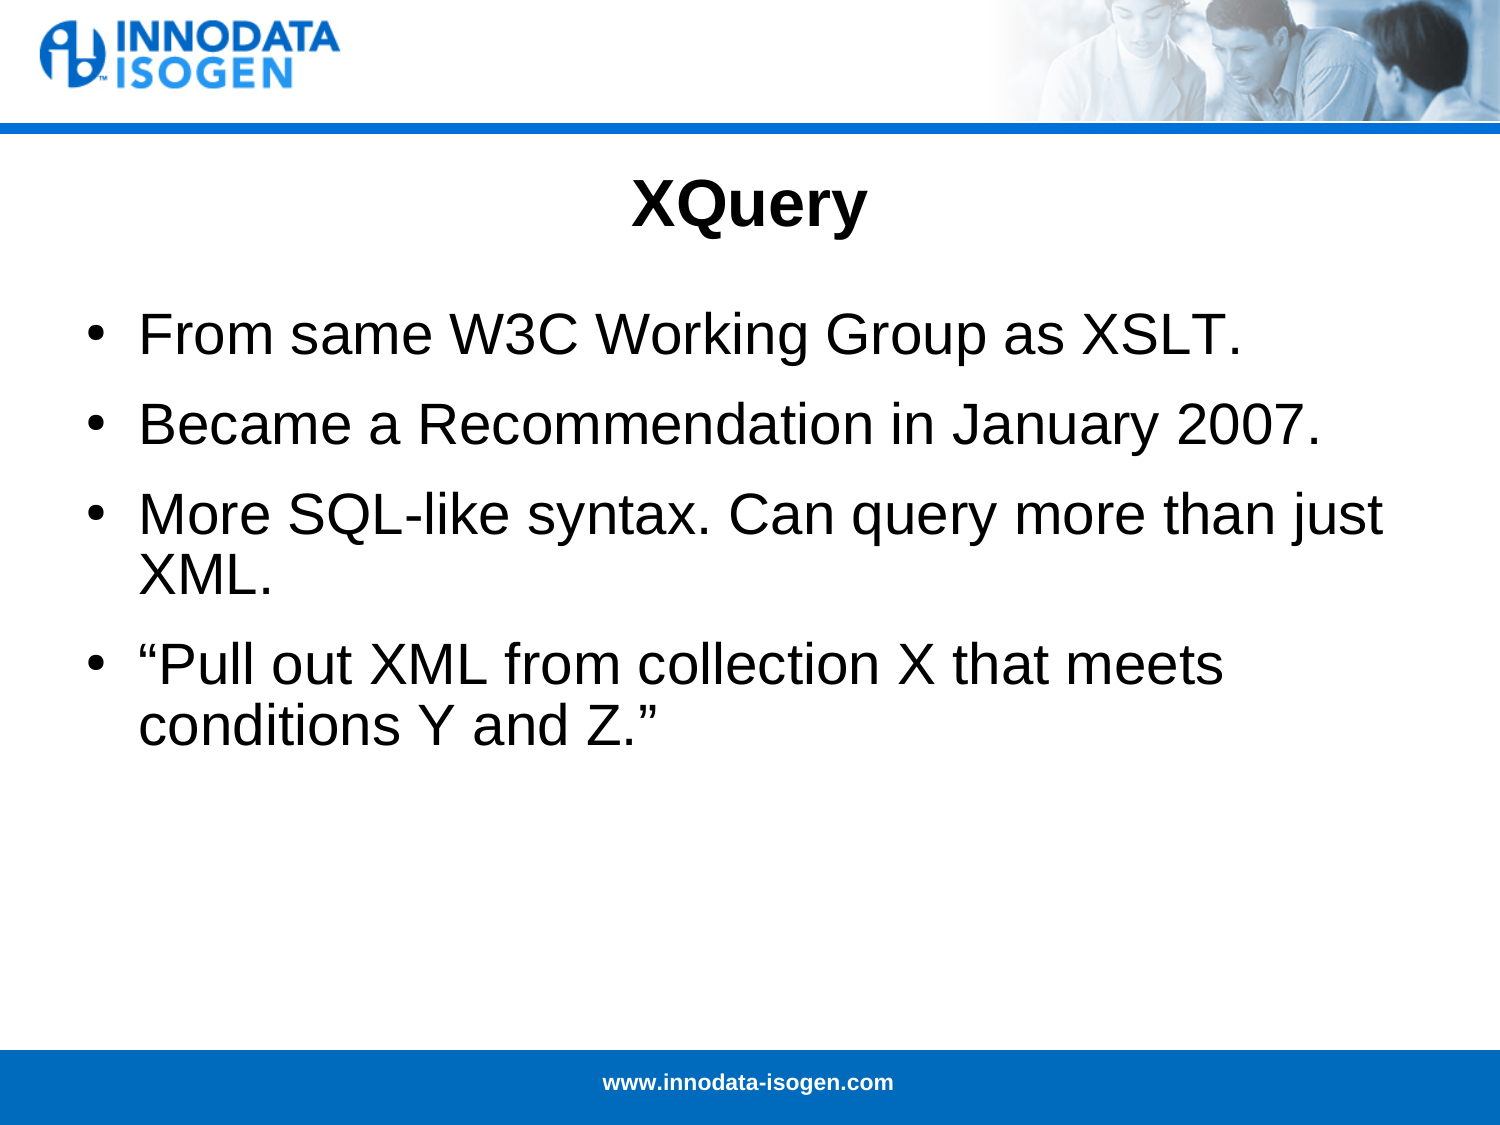

# XQuery
From same W3C Working Group as XSLT.
Became a Recommendation in January 2007.
More SQL-like syntax. Can query more than just XML.
“Pull out XML from collection X that meets conditions Y and Z.”